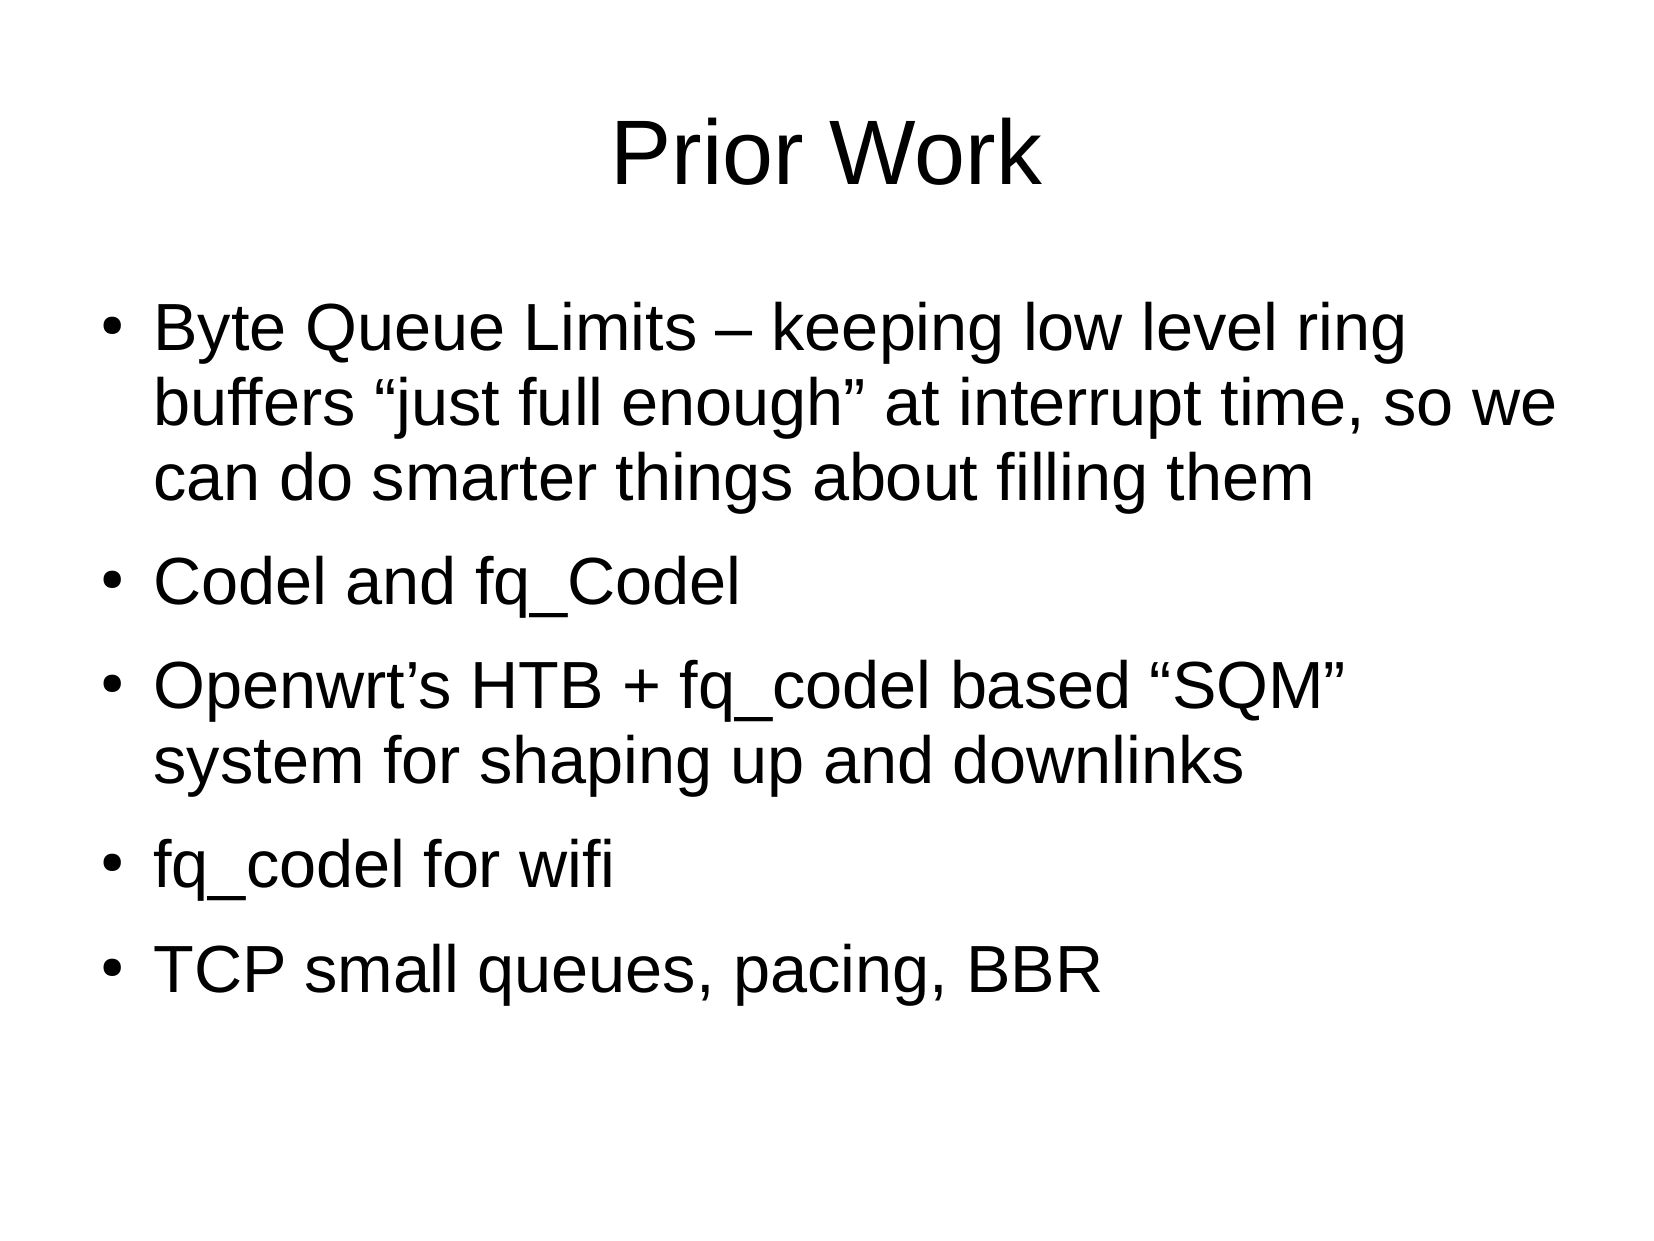

# Prior Work
Byte Queue Limits – keeping low level ring buffers “just full enough” at interrupt time, so we can do smarter things about filling them
Codel and fq_Codel
Openwrt’s HTB + fq_codel based “SQM” system for shaping up and downlinks
fq_codel for wifi
TCP small queues, pacing, BBR